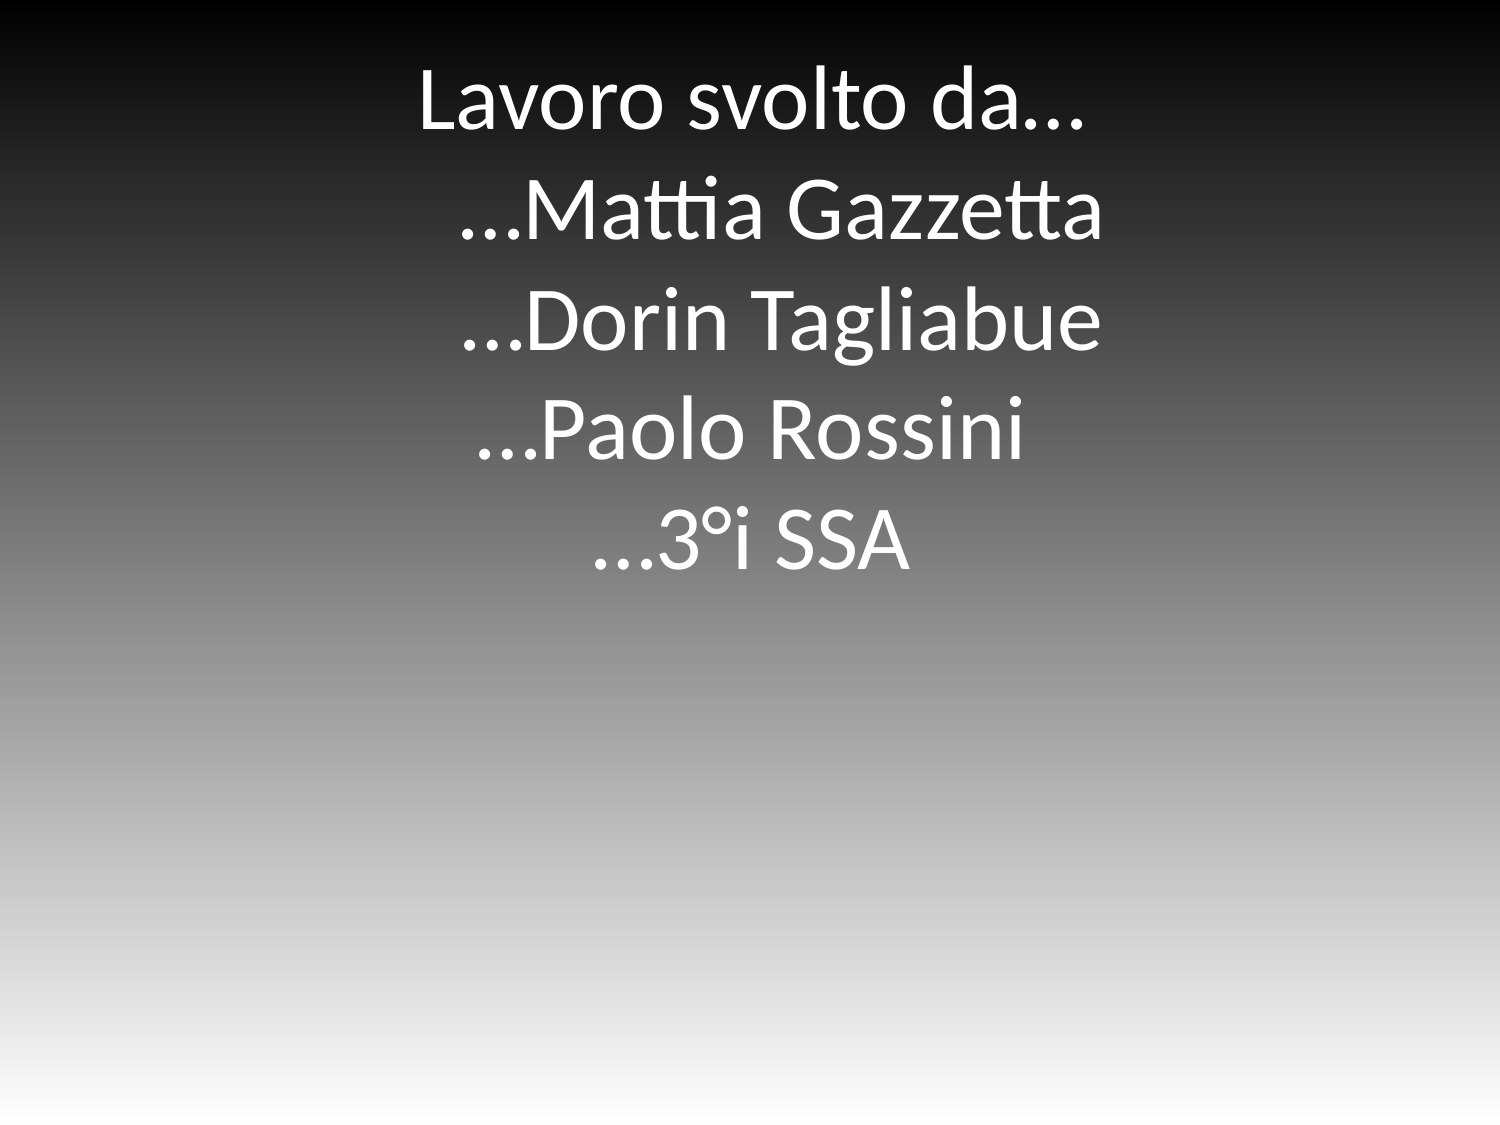

# Lavoro svolto da… …Mattia Gazzetta …Dorin Tagliabue …Paolo Rossini …3°i SSA